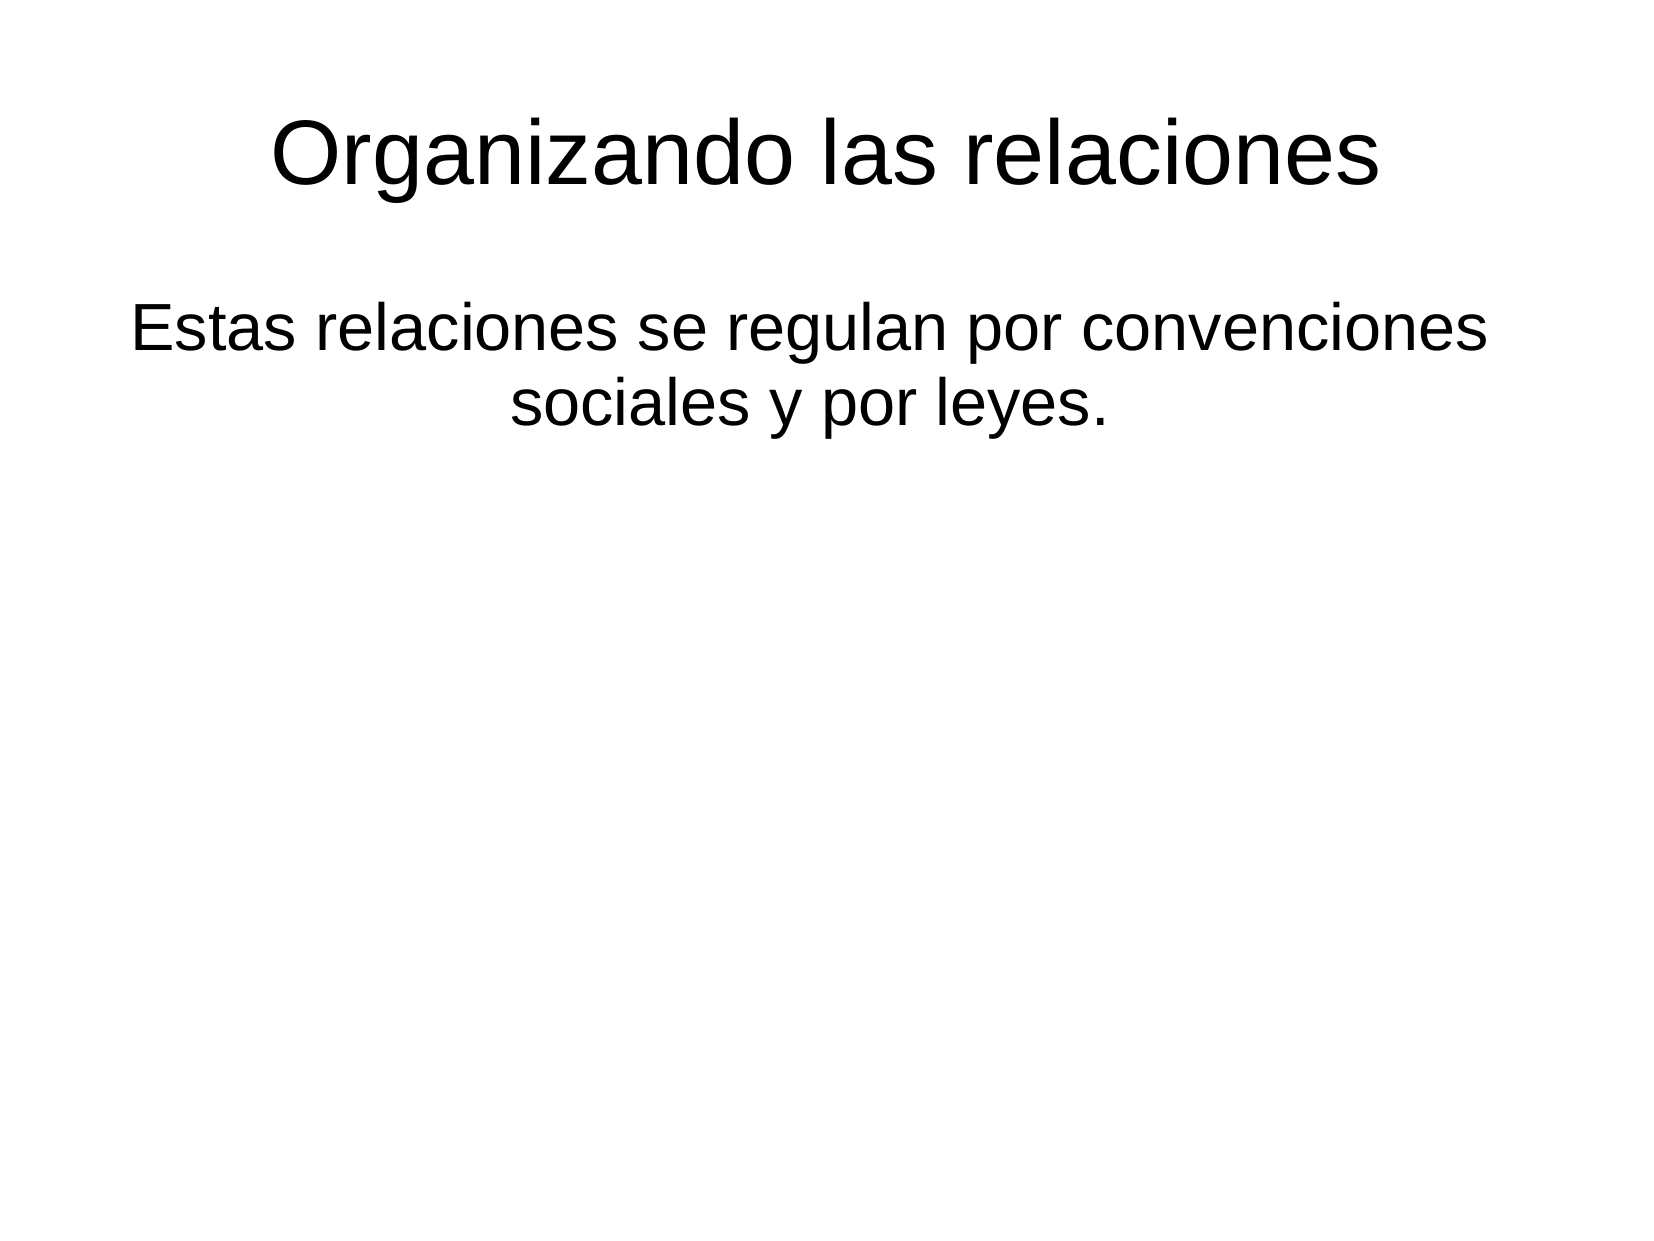

# Organizando las relaciones
Estas relaciones se regulan por convenciones sociales y por leyes.